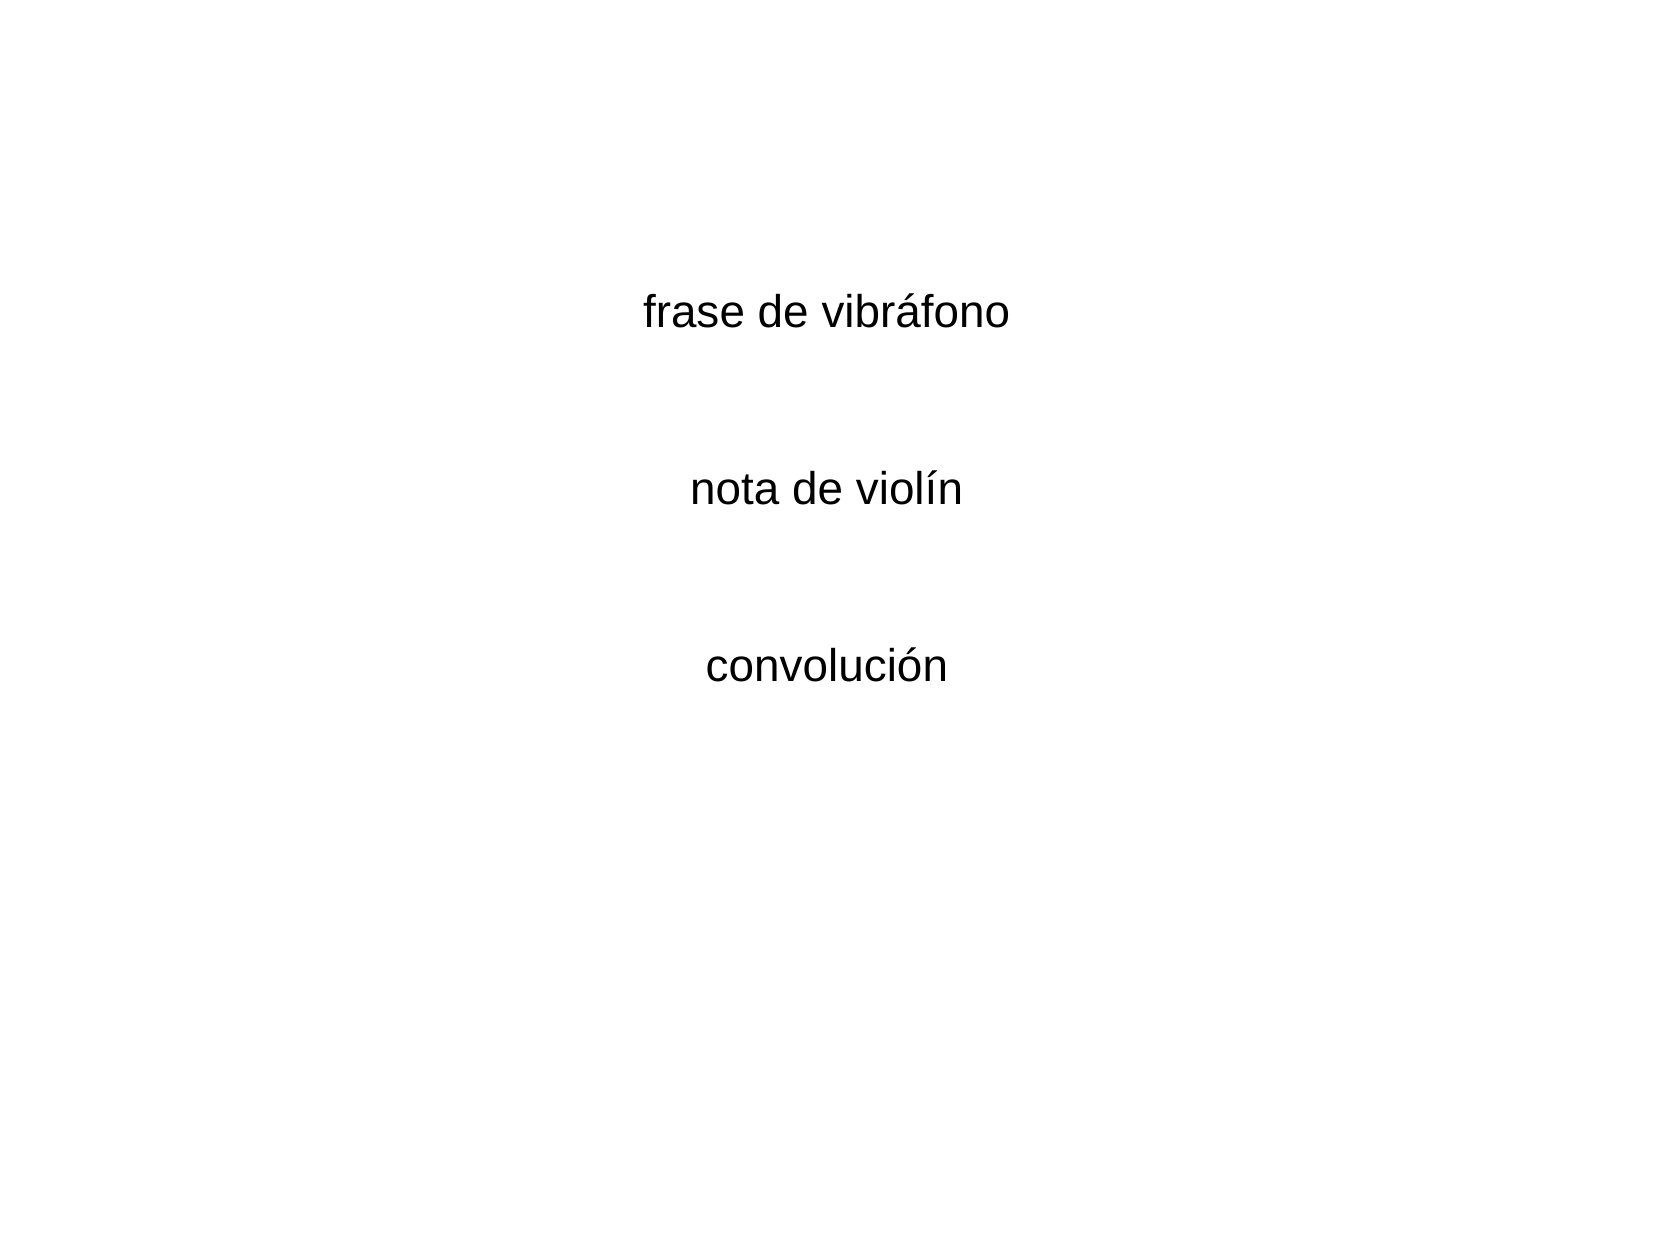

# frase de vibráfono
nota de violín
convolución